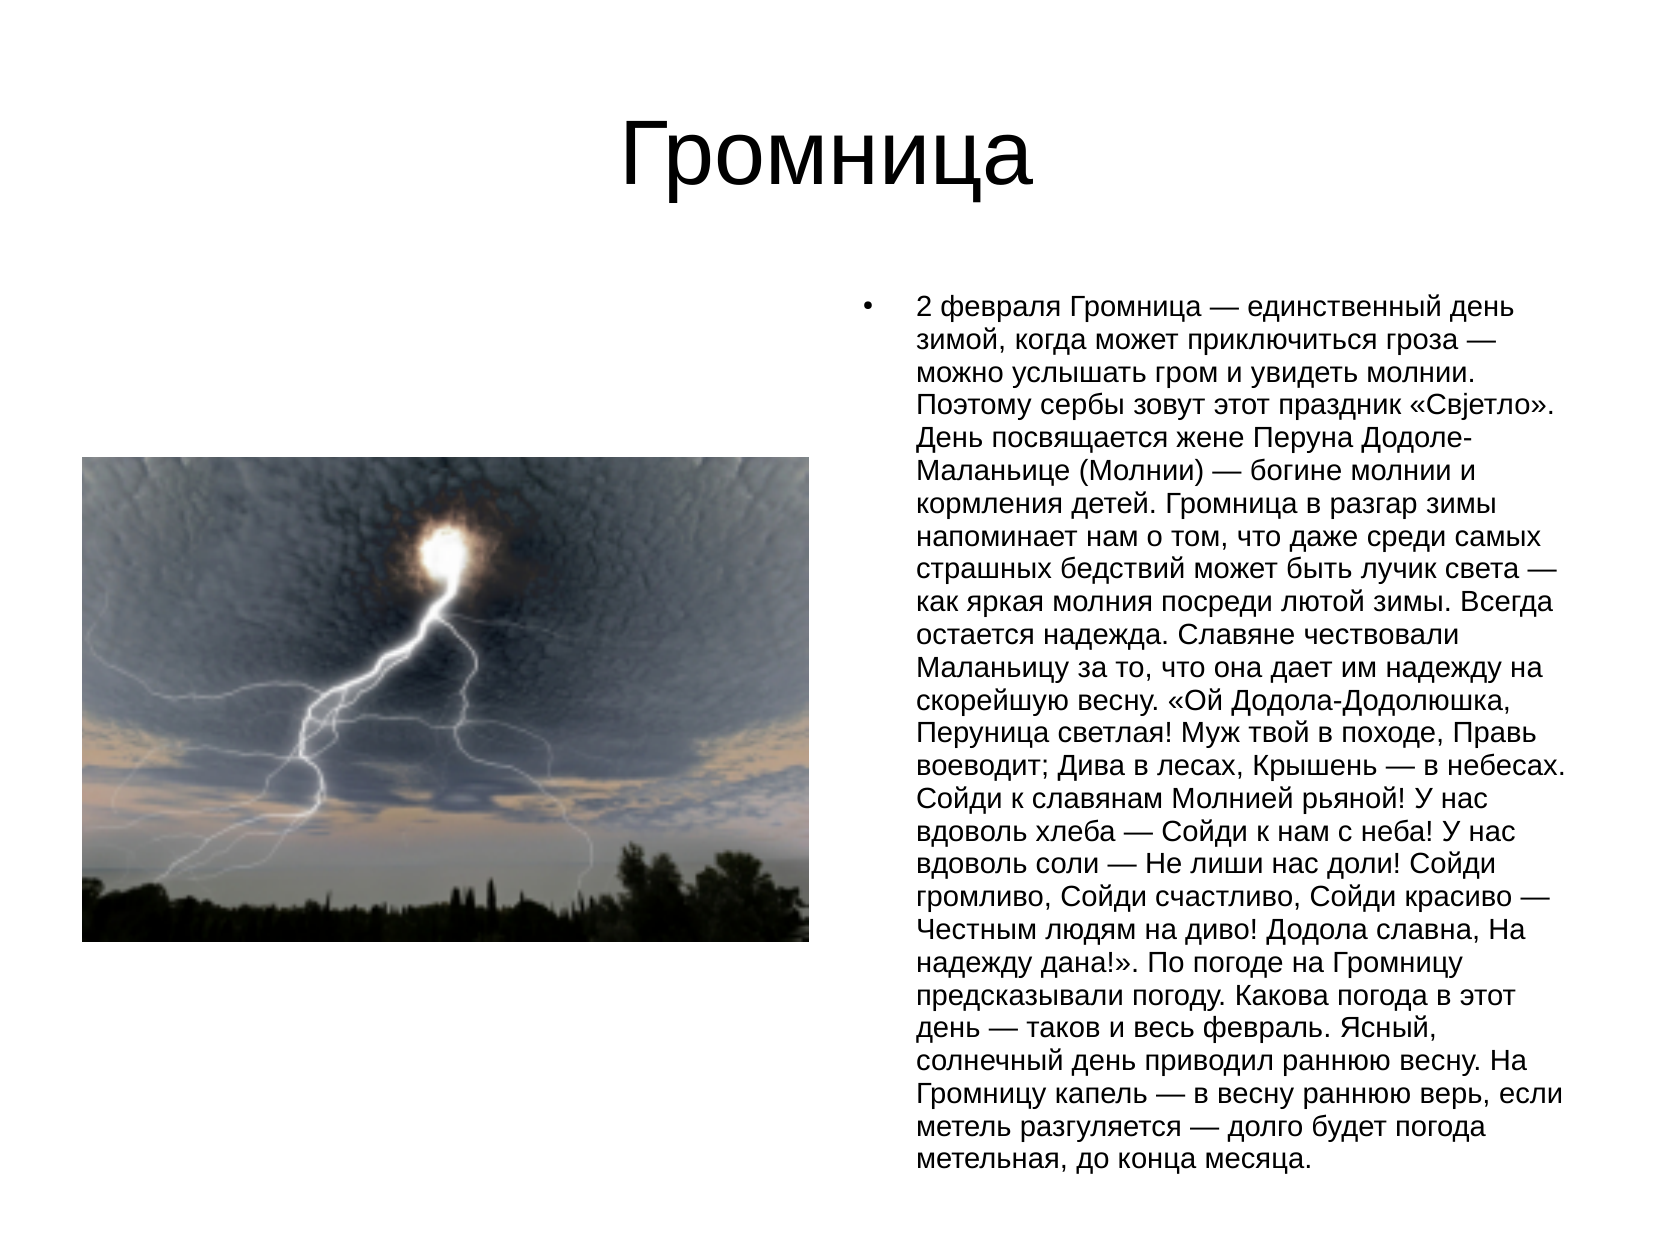

# Громница
2 февраля Громница — единственный день зимой, когда может приключиться гроза — можно услышать гром и увидеть молнии. Поэтому сербы зовут этот праздник «Свjетло». День посвящается жене Перуна Додоле-Маланьице (Молнии) — богине молнии и кормления детей. Громница в разгар зимы напоминает нам о том, что даже среди самых страшных бедствий может быть лучик света — как яркая молния посреди лютой зимы. Всегда остается надежда. Славяне чествовали Маланьицу за то, что она дает им надежду на скорейшую весну. «Ой Додола-Додолюшка, Перуница светлая! Муж твой в походе, Правь воеводит; Дива в лесах, Крышень — в небесах. Сойди к славянам Молнией рьяной! У нас вдоволь хлеба — Сойди к нам с неба! У нас вдоволь соли — Не лиши нас доли! Сойди громливо, Сойди счастливо, Сойди красиво — Честным людям на диво! Додола славна, На надежду дана!». По погоде на Громницу предсказывали погоду. Какова погода в этот день — таков и весь февраль. Ясный, солнечный день приводил раннюю весну. На Громницу капель — в весну раннюю верь, если метель разгуляется — долго будет погода метельная, до конца месяца.